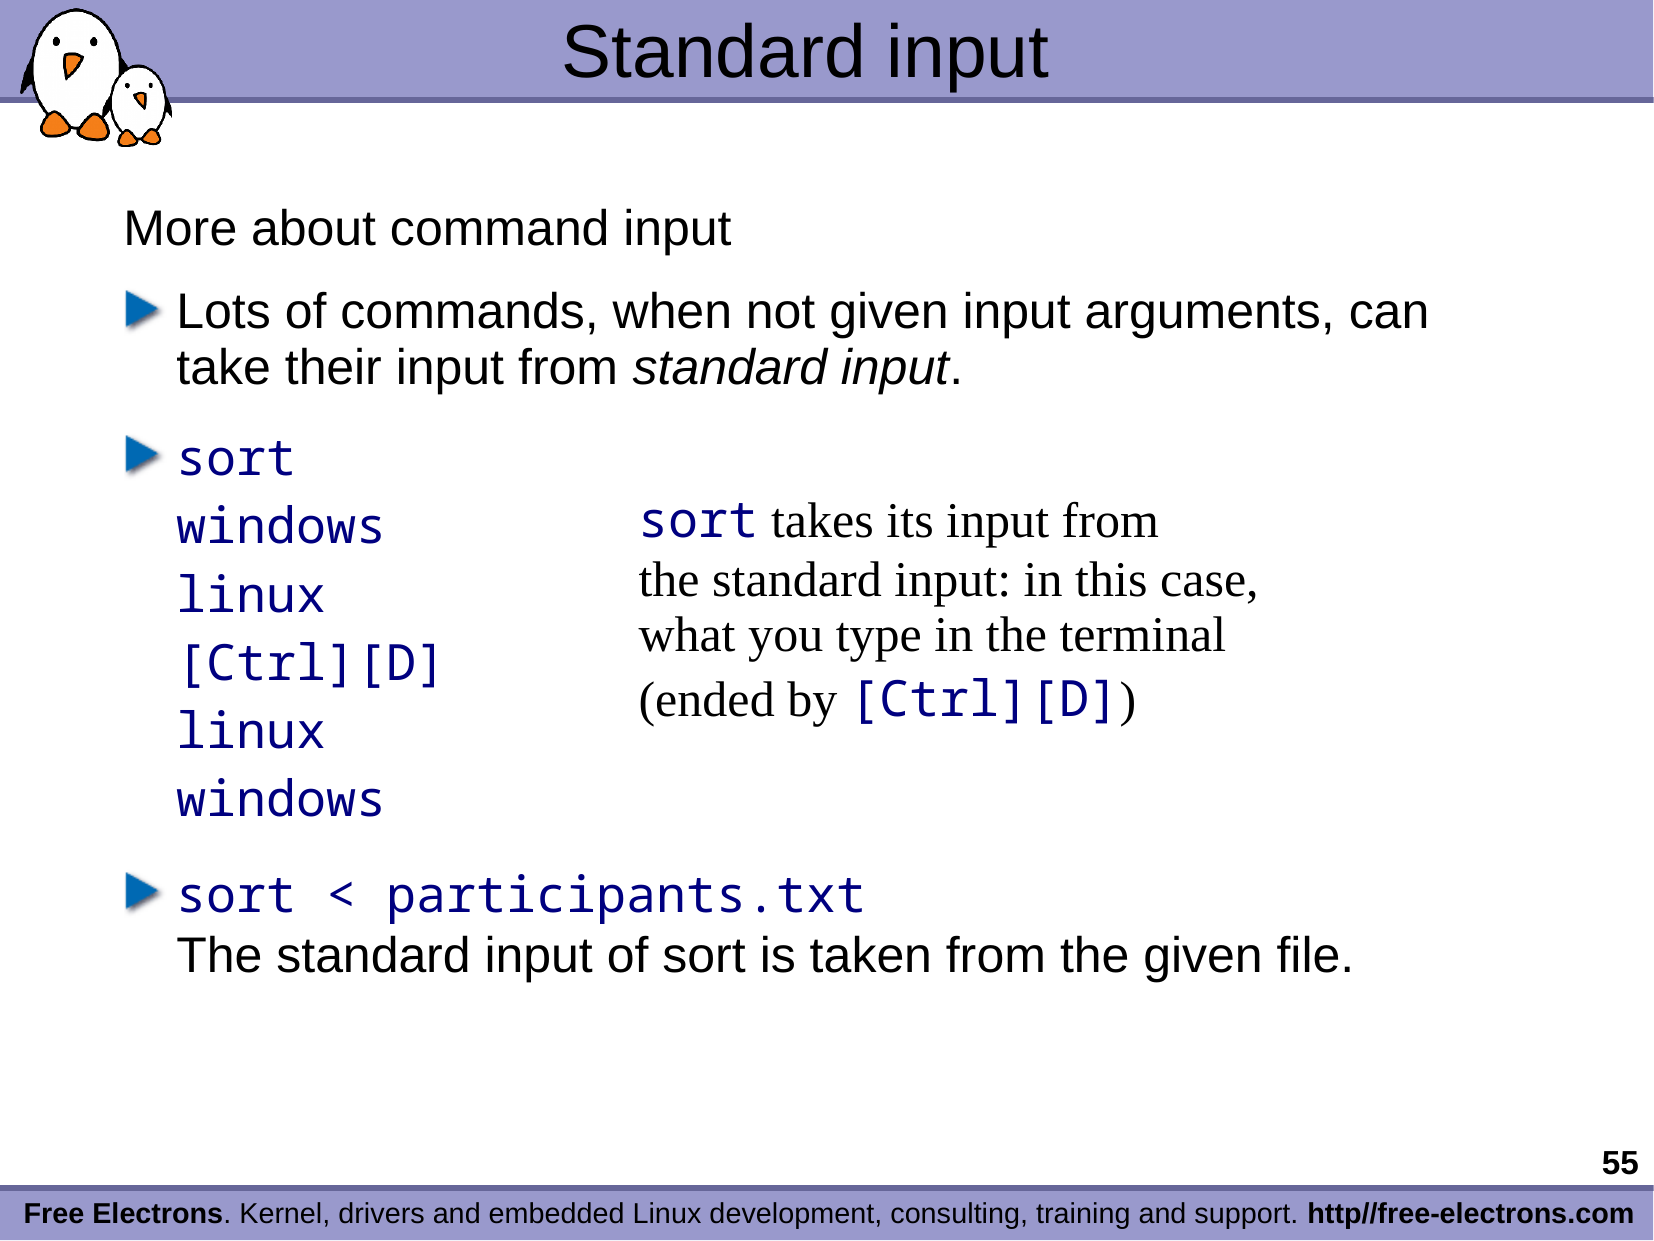

# Standard input
More about command input
Lots of commands, when not given input arguments, can take their input from standard input.
sort
windows
linux
[Ctrl][D]
linux
windows
sort < participants.txt
The standard input of sort is taken from the given file.
sort takes its input from
the standard input: in this case,
what you type in the terminal
(ended by [Ctrl][D])